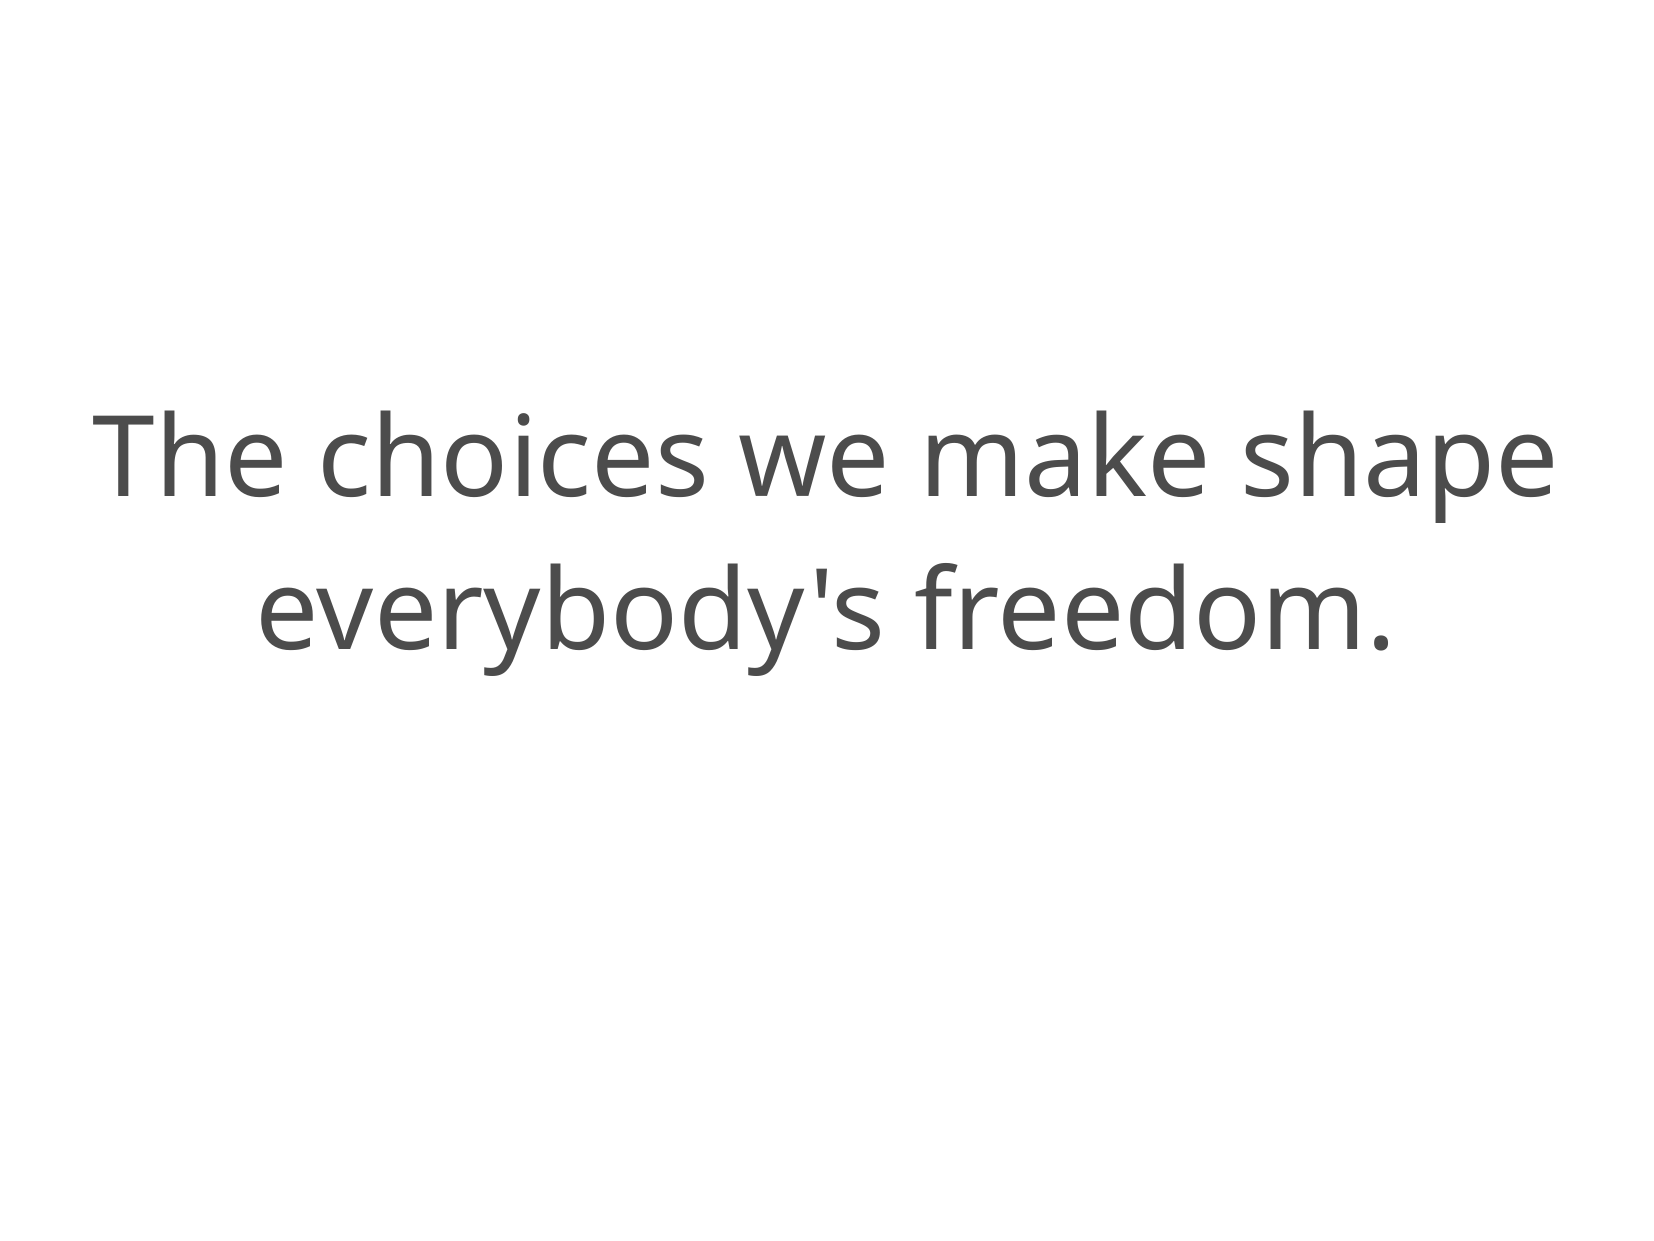

# The choices we make shape everybody's freedom.